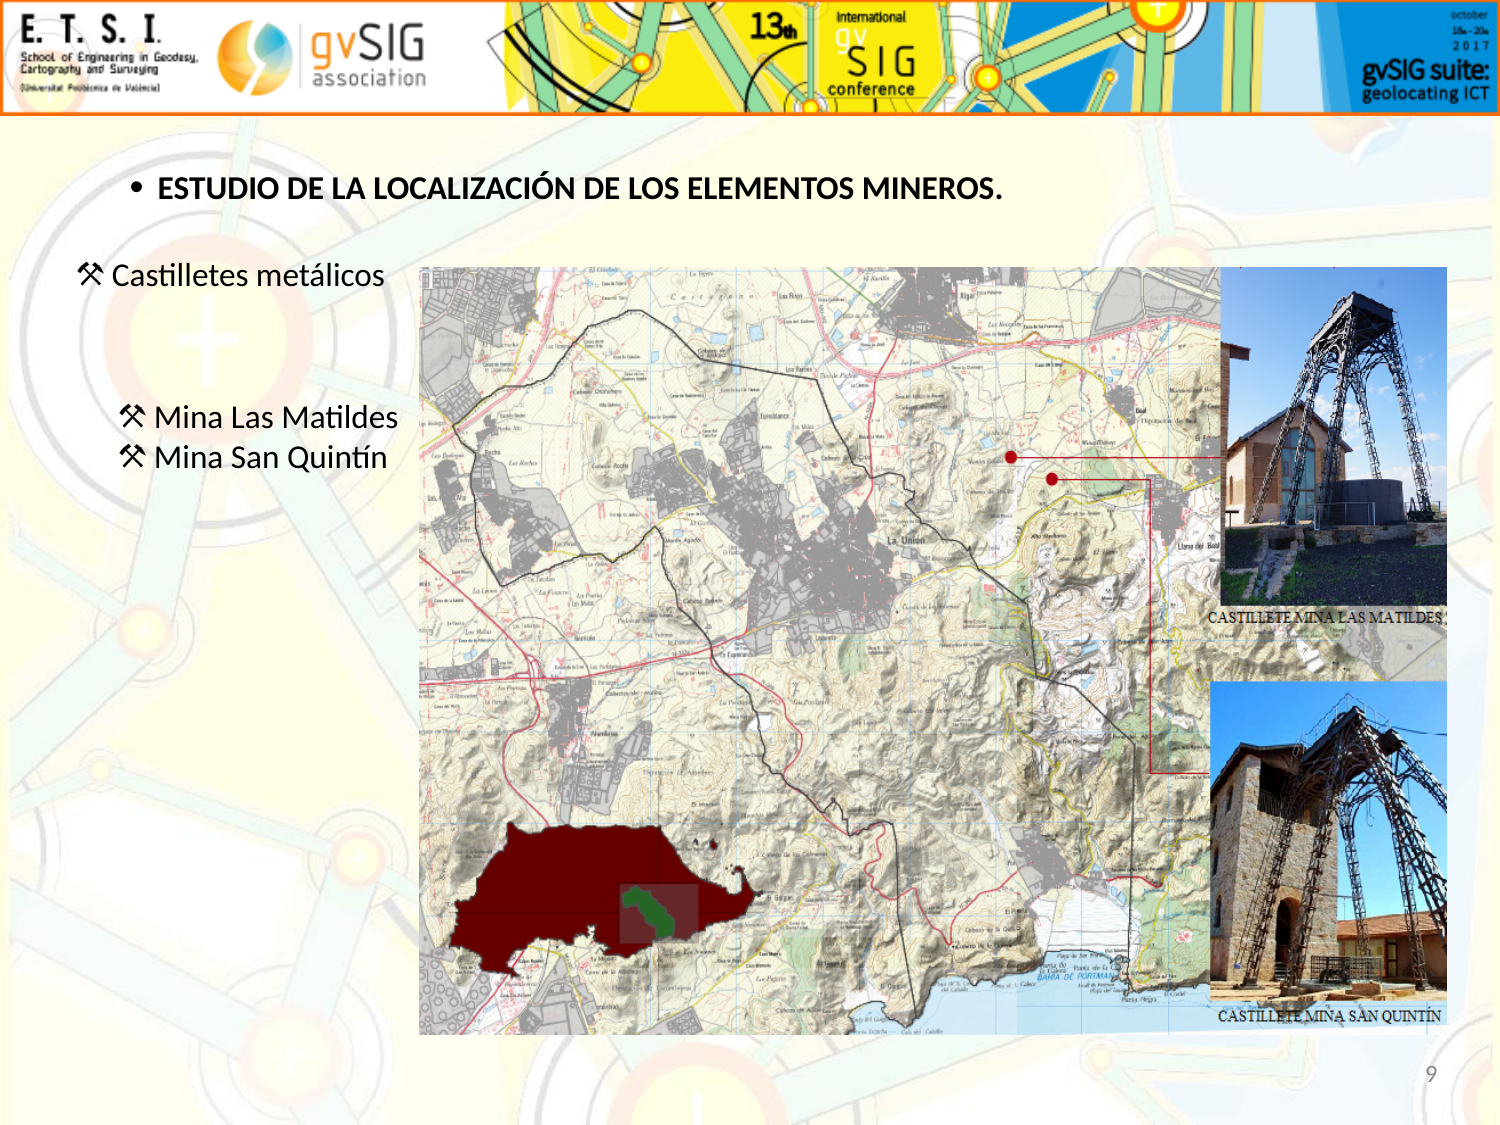

ESTUDIO DE LA LOCALIZACIÓN DE LOS ELEMENTOS MINEROS.
Castilletes metálicos
Mina Las Matildes
Mina San Quintín